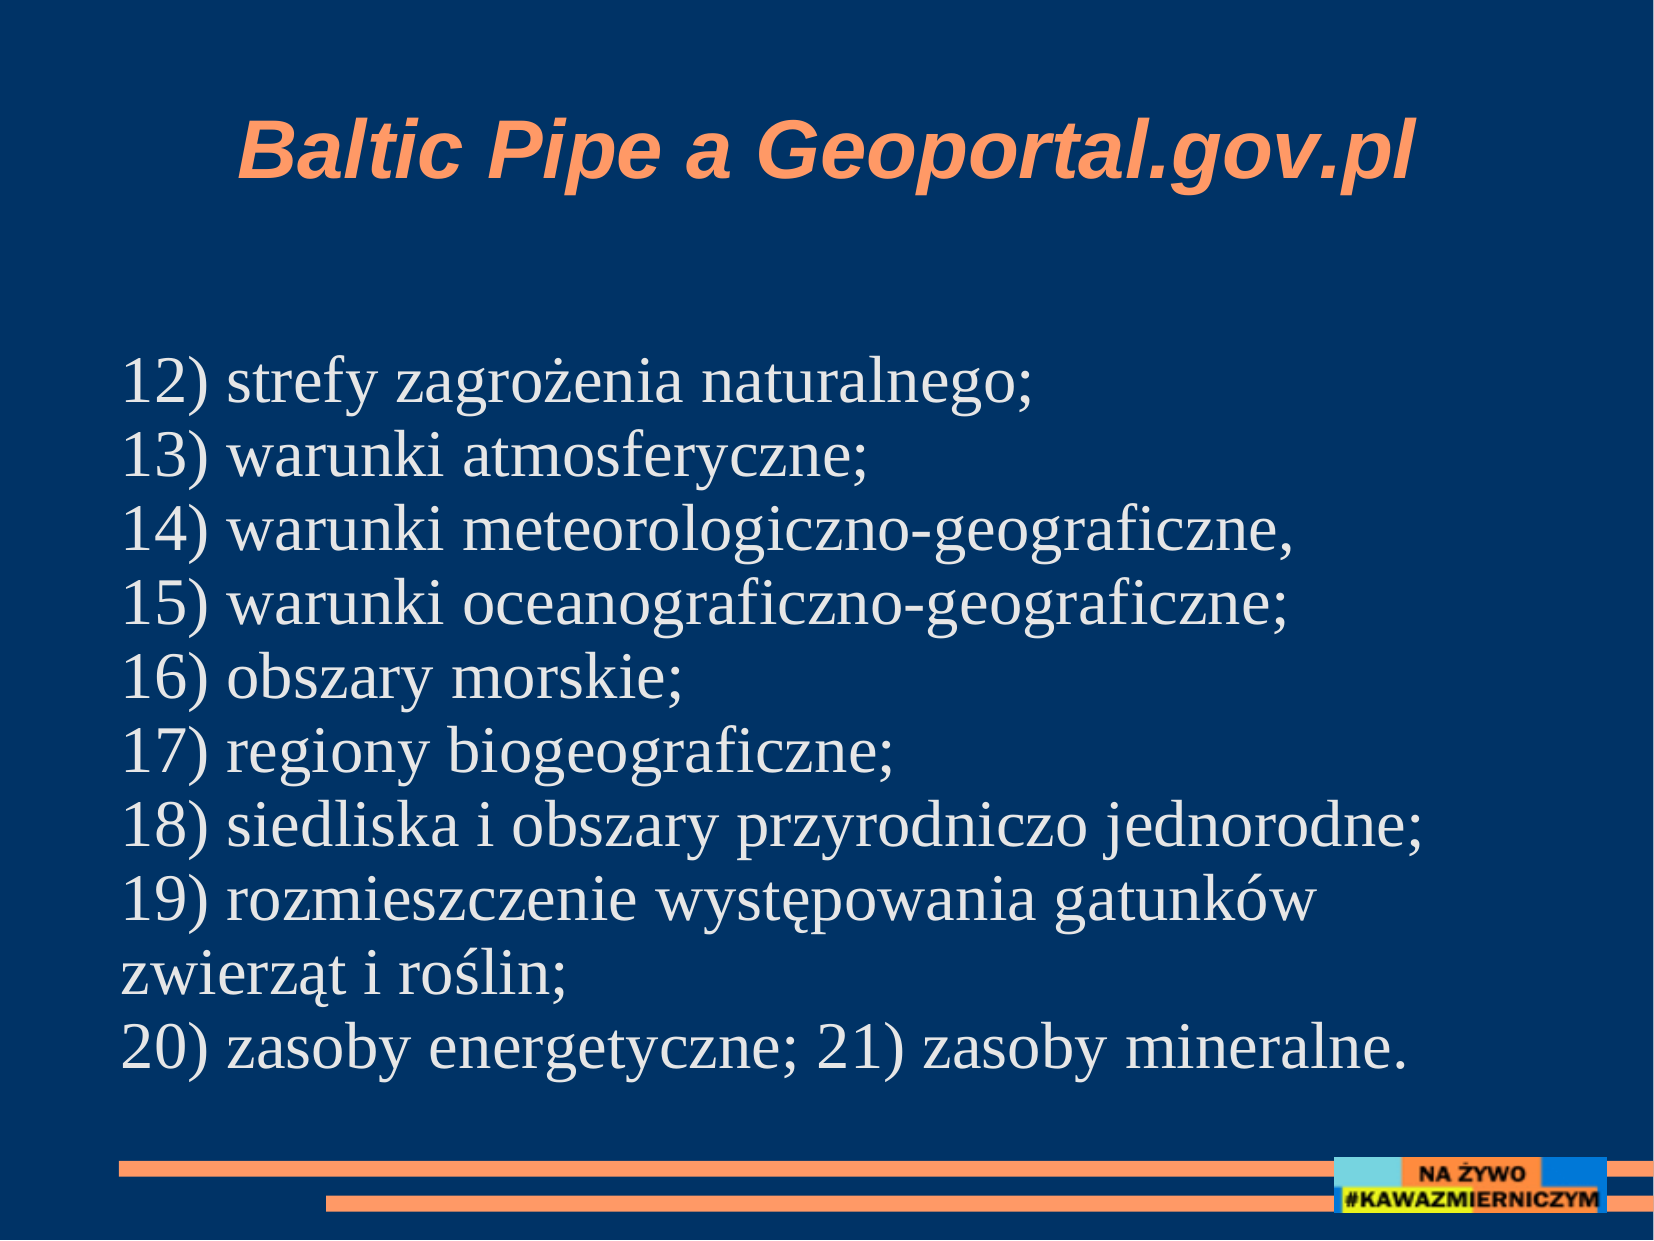

# Baltic Pipe a Geoportal.gov.pl
12) strefy zagrożenia naturalnego;
13) warunki atmosferyczne;
14) warunki meteorologiczno-geograficzne,
15) warunki oceanograficzno-geograficzne;
16) obszary morskie;
17) regiony biogeograficzne;
18) siedliska i obszary przyrodniczo jednorodne;
19) rozmieszczenie występowania gatunków zwierząt i roślin;
20) zasoby energetyczne; 21) zasoby mineralne.